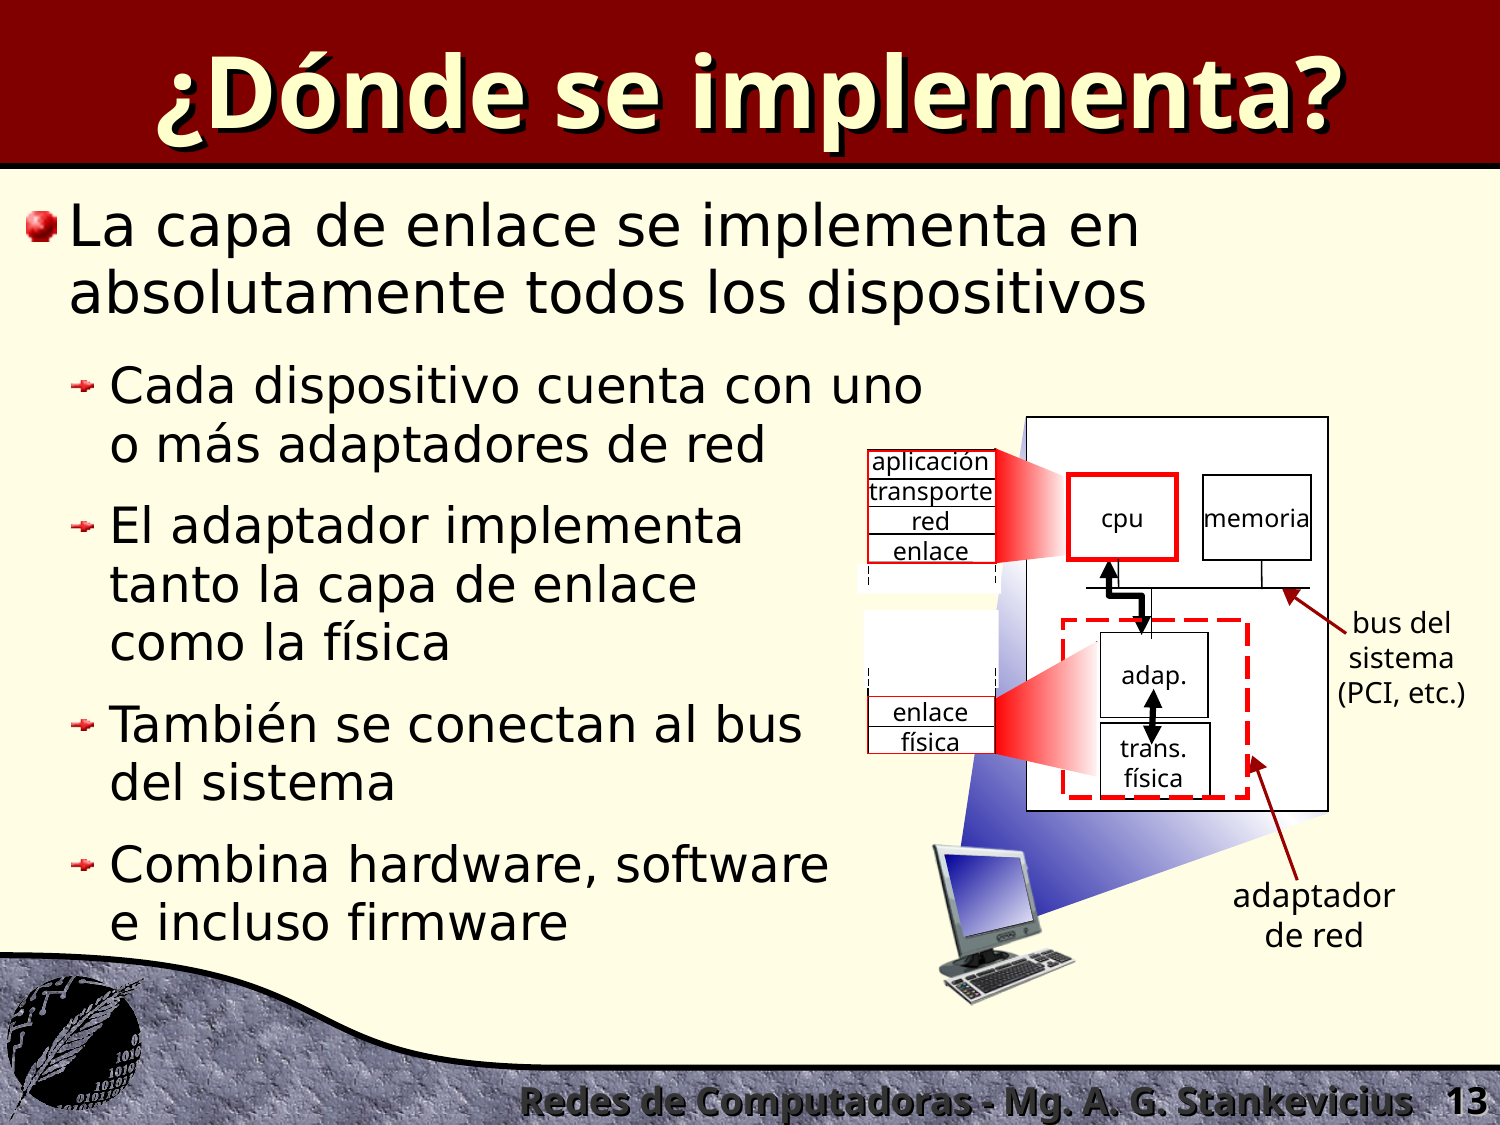

# ¿Dónde se implementa?
La capa de enlace se implementa en absolutamente todos los dispositivos
Cada dispositivo cuenta con uno
o más adaptadores de red
El adaptador implementa
tanto la capa de enlace
como la física
También se conectan al bus
del sistema
Combina hardware, software
e incluso firmware
aplicación
transporte
red
enlace
enlace
física
cpu
memoria
bus del
sistema
(PCI, etc.)
adap.
trans.
física
adaptador
de red
13